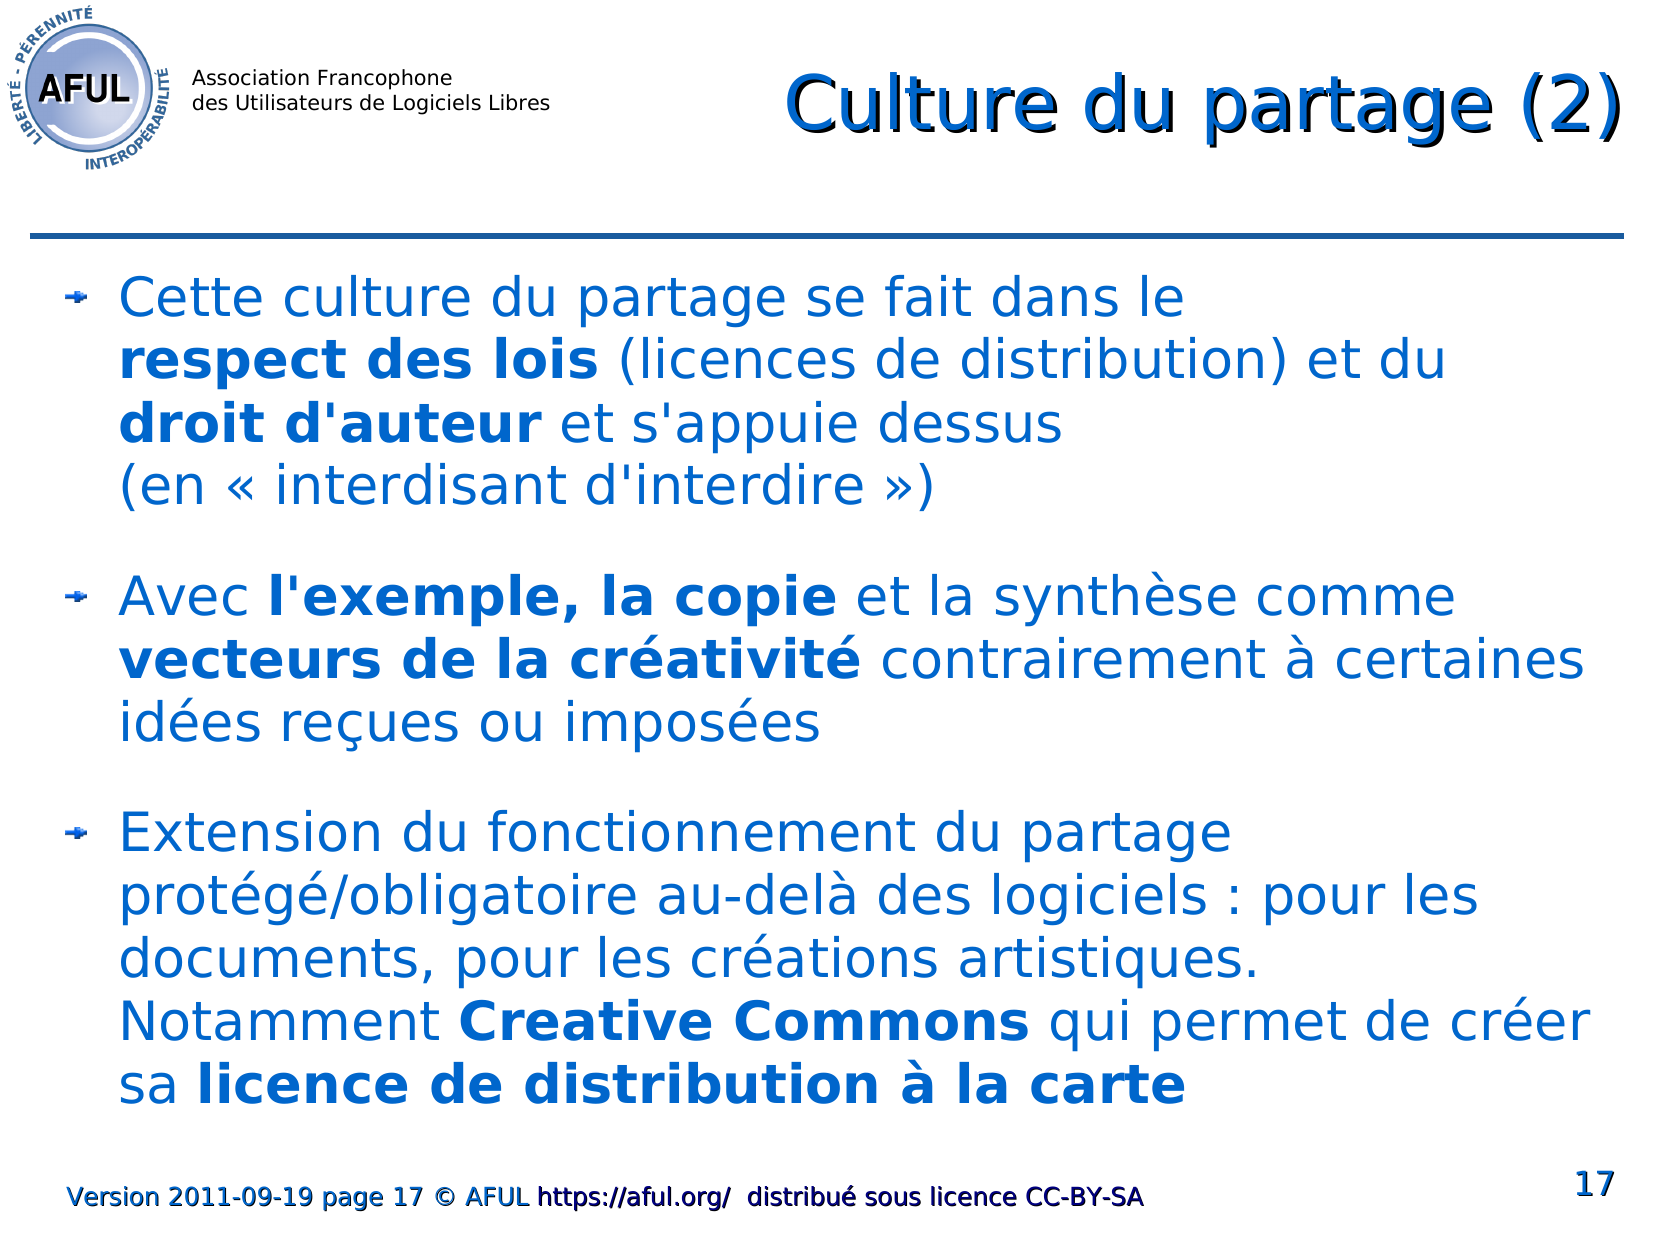

# Culture du partage (2)
Cette culture du partage se fait dans le
respect des lois (licences de distribution) et du droit d'auteur et s'appuie dessus
(en « interdisant d'interdire »)
Avec l'exemple, la copie et la synthèse comme
vecteurs de la créativité contrairement à certaines idées reçues ou imposées
Extension du fonctionnement du partage protégé/obligatoire au-delà des logiciels : pour les documents, pour les créations artistiques.
Notamment Creative Commons qui permet de créer sa licence de distribution à la carte